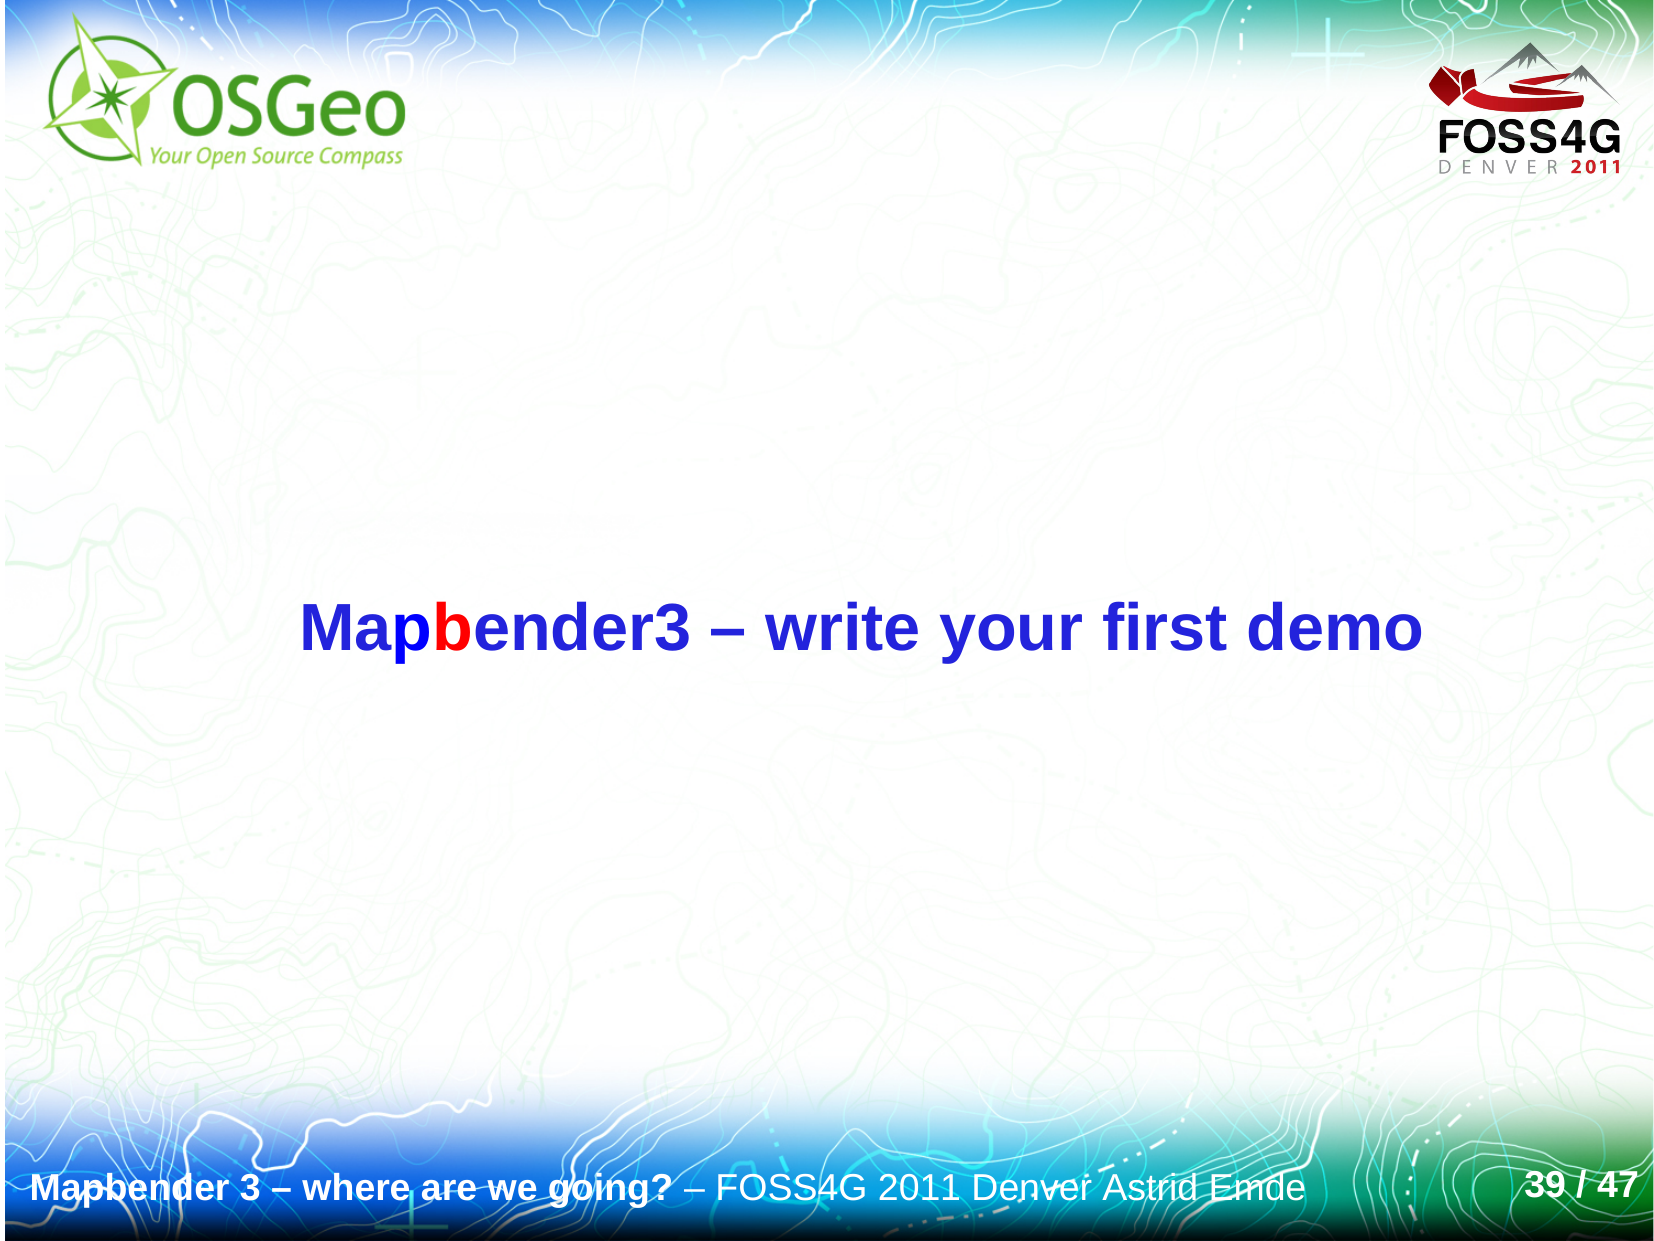

# Mapbender3 – write your first demo